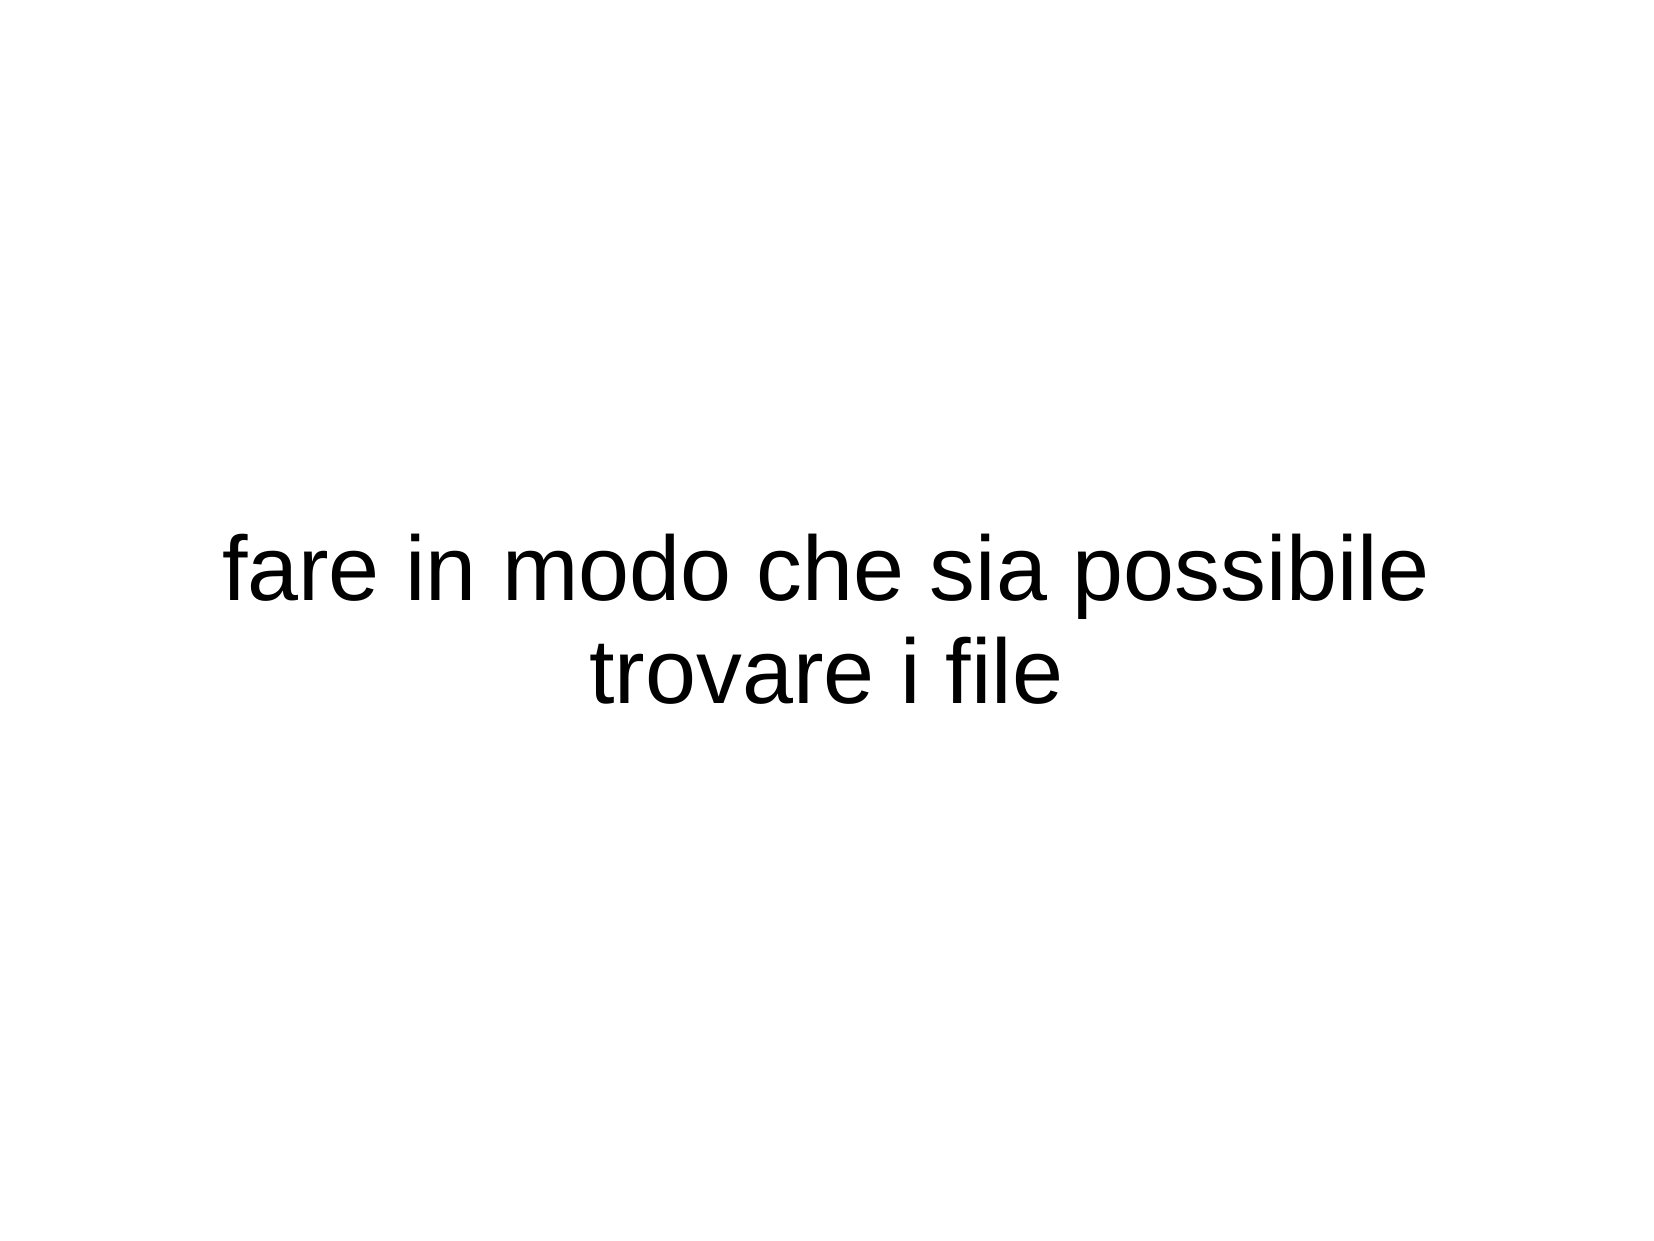

# fare in modo che sia possibile trovare i file